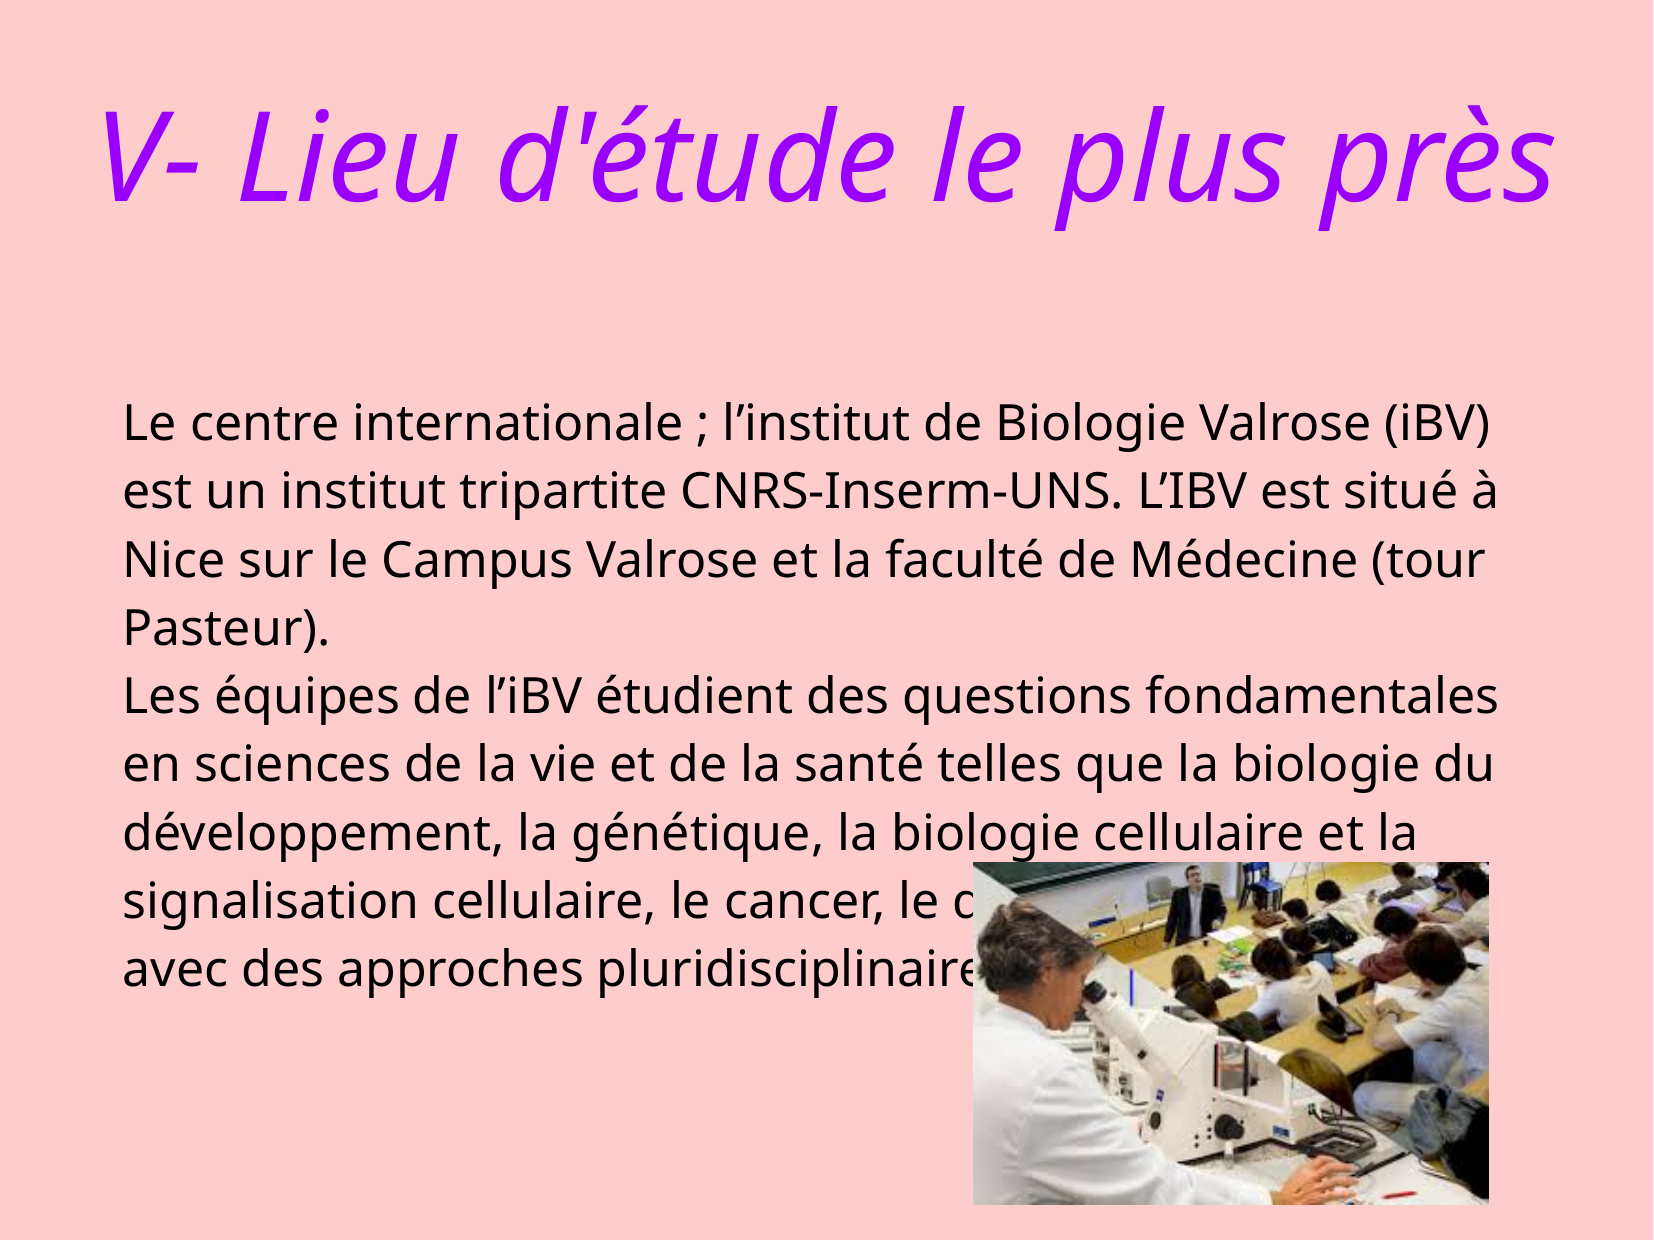

# V- Lieu d'étude le plus près
Le centre internationale ; l’institut de Biologie Valrose (iBV) est un institut tripartite CNRS-Inserm-UNS. L’IBV est situé à Nice sur le Campus Valrose et la faculté de Médecine (tour Pasteur).
Les équipes de l’iBV étudient des questions fondamentales en sciences de la vie et de la santé telles que la biologie du développement, la génétique, la biologie cellulaire et la signalisation cellulaire, le cancer, le diabète, l’obésité, etc. avec des approches pluridisciplinaires.